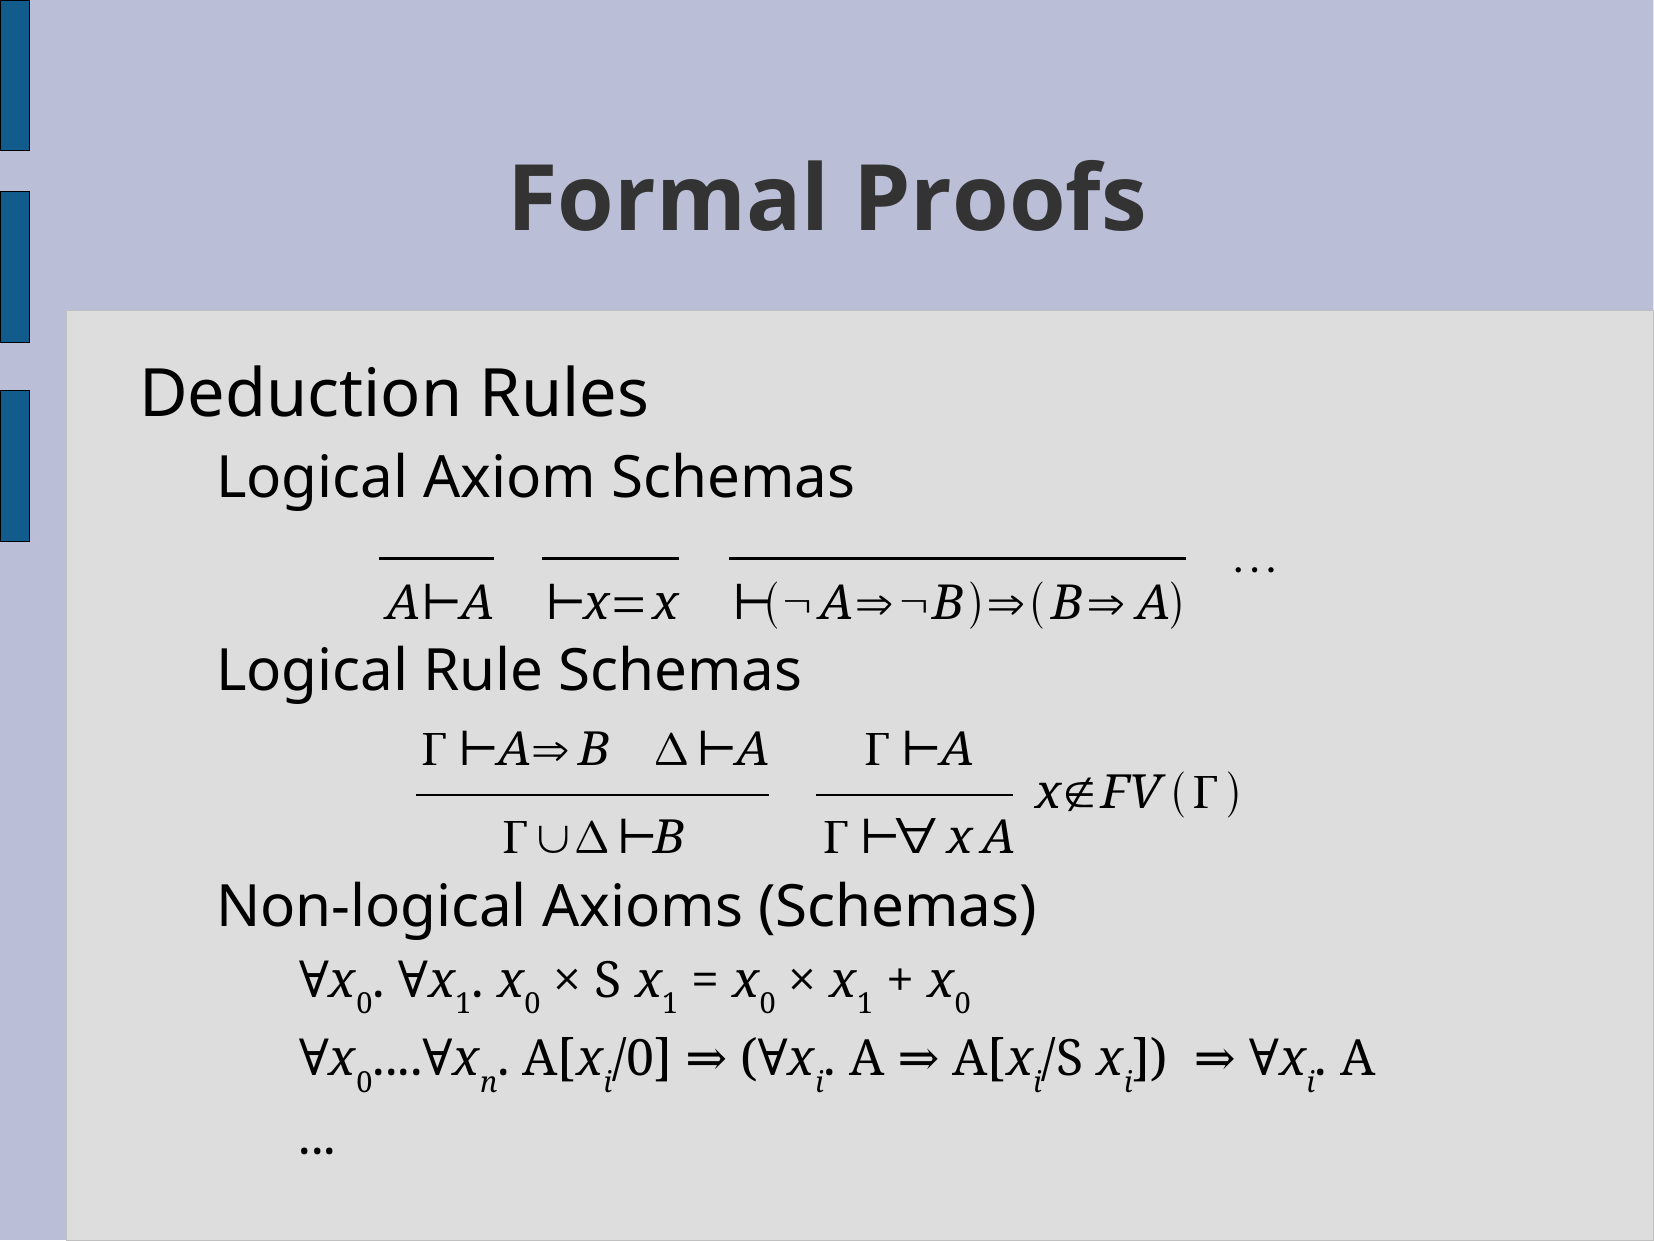

# Formal Proofs
Deduction Rules
Logical Axiom Schemas
Logical Rule Schemas
Non-logical Axioms (Schemas)
∀x0. ∀x1. x0 × S x1 = x0 × x1 + x0
∀x0....∀xn. A[xi/0] ⇒ (∀xi. A ⇒ A[xi/S xi]) ⇒ ∀xi. A
...